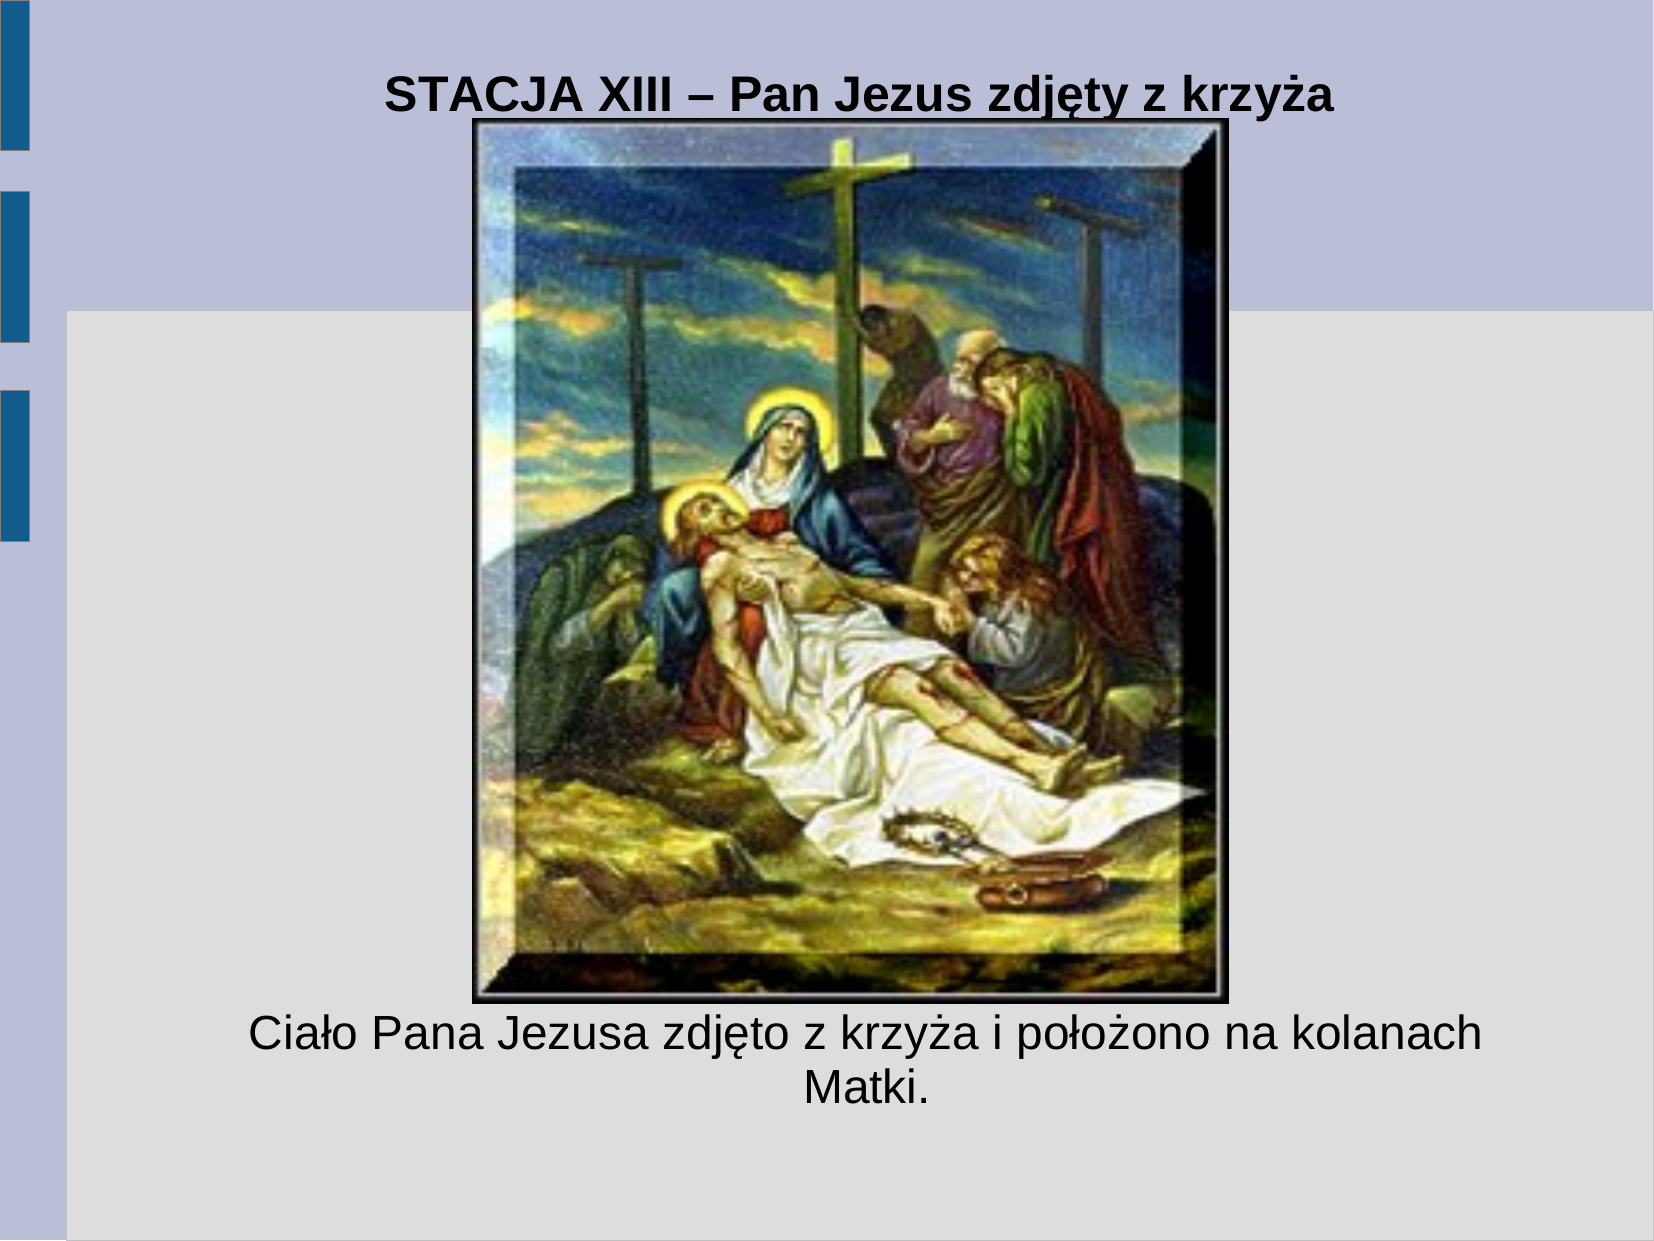

STACJA XIII – Pan Jezus zdjęty z krzyża
Ciało Pana Jezusa zdjęto z krzyża i położono na kolanach Matki.
#